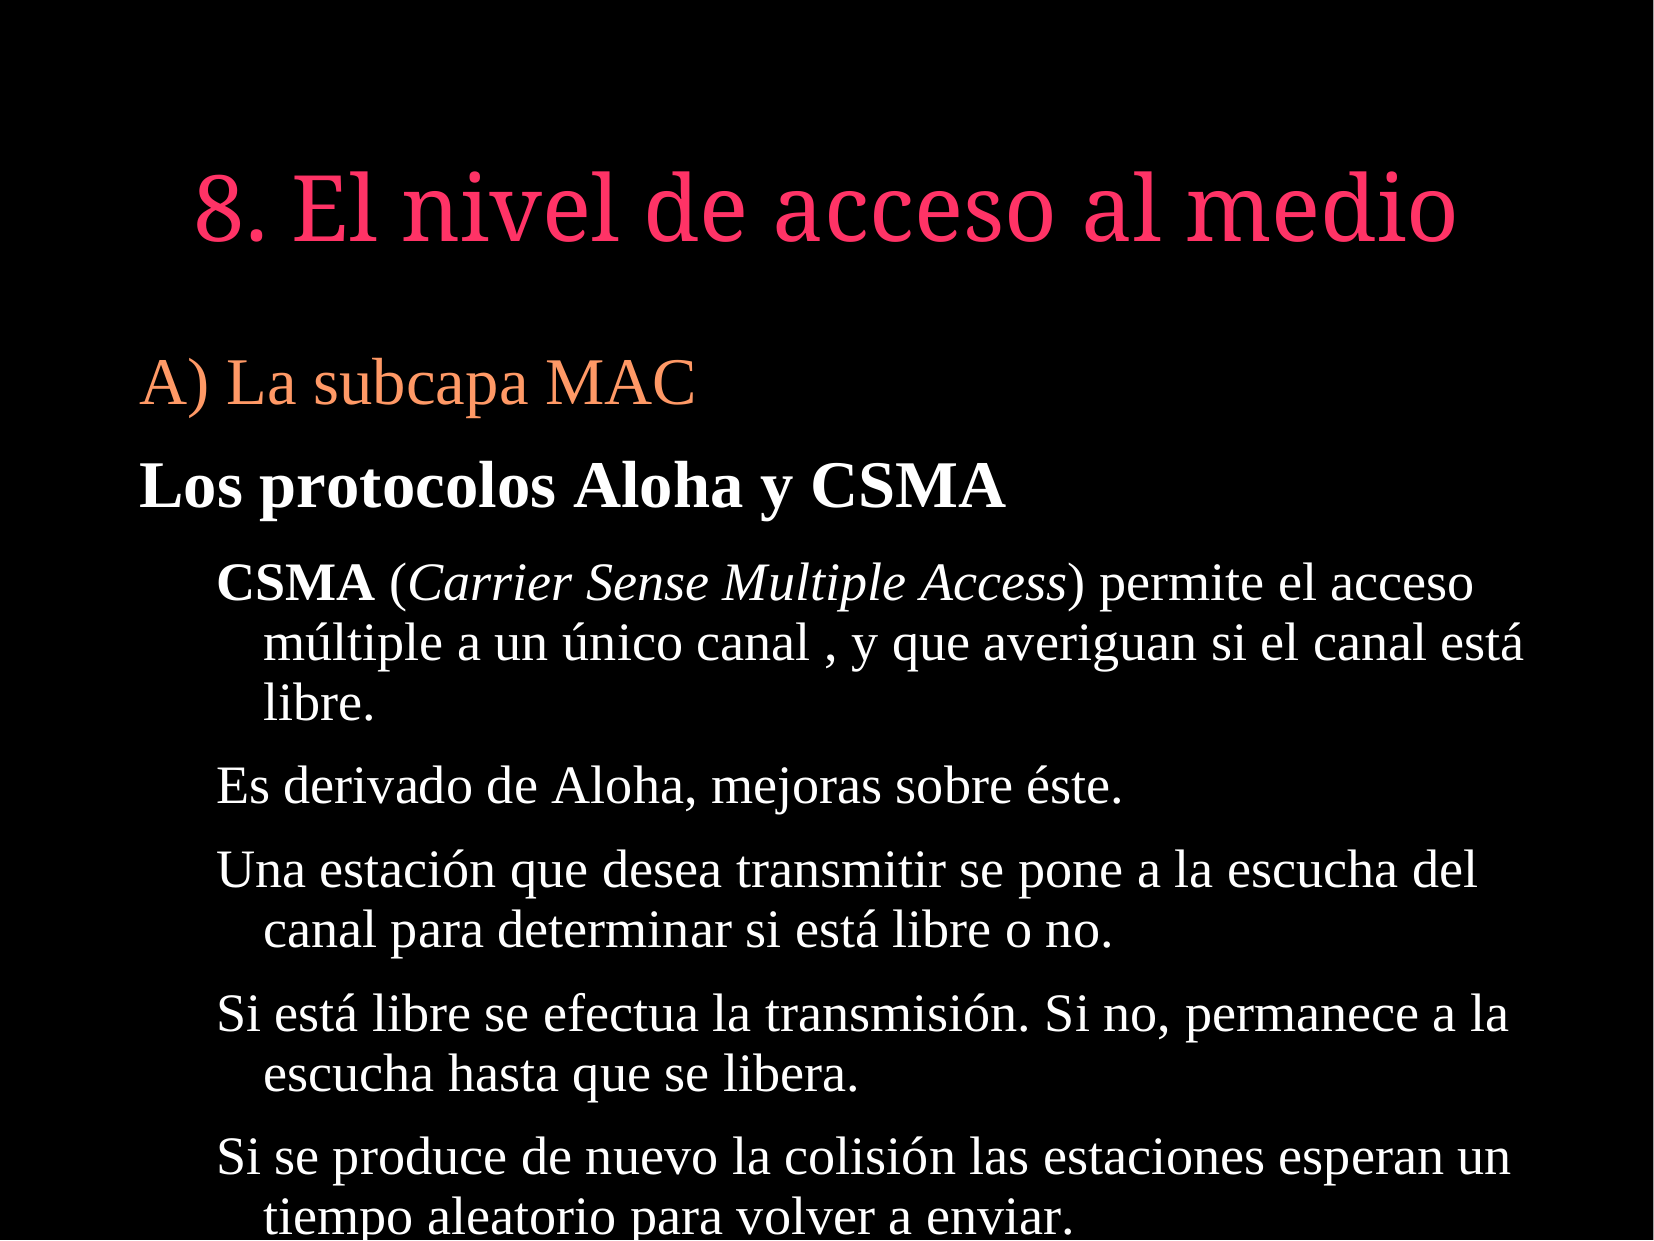

# 8. El nivel de acceso al medio
A) La subcapa MAC
Los protocolos Aloha y CSMA
CSMA (Carrier Sense Multiple Access) permite el acceso múltiple a un único canal , y que averiguan si el canal está libre.
Es derivado de Aloha, mejoras sobre éste.
Una estación que desea transmitir se pone a la escucha del canal para determinar si está libre o no.
Si está libre se efectua la transmisión. Si no, permanece a la escucha hasta que se libera.
Si se produce de nuevo la colisión las estaciones esperan un tiempo aleatorio para volver a enviar.